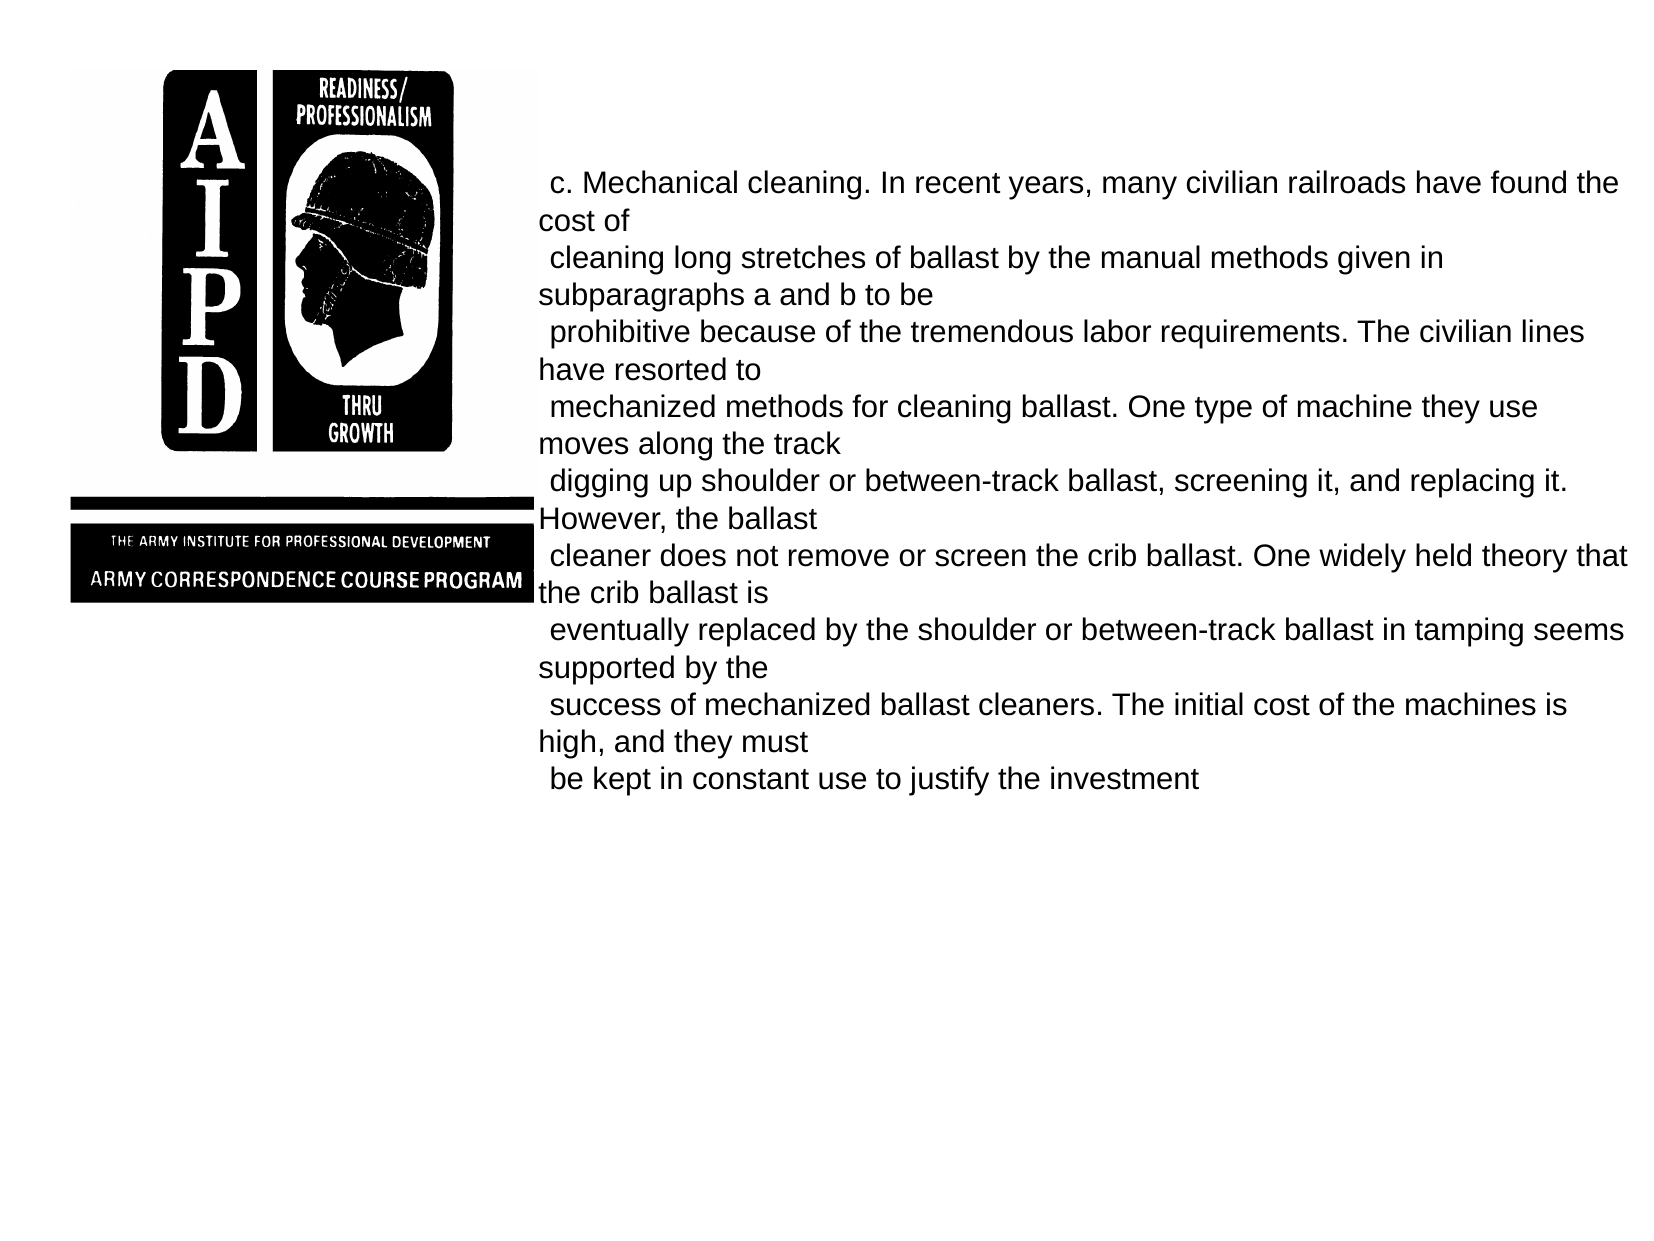

c. Mechanical cleaning. In recent years, many civilian railroads have found the cost of
cleaning long stretches of ballast by the manual methods given in subparagraphs a and b to be
prohibitive because of the tremendous labor requirements. The civilian lines have resorted to
mechanized methods for cleaning ballast. One type of machine they use moves along the track
digging up shoulder or between-track ballast, screening it, and replacing it. However, the ballast
cleaner does not remove or screen the crib ballast. One widely held theory that the crib ballast is
eventually replaced by the shoulder or between-track ballast in tamping seems supported by the
success of mechanized ballast cleaners. The initial cost of the machines is high, and they must
be kept in constant use to justify the investment